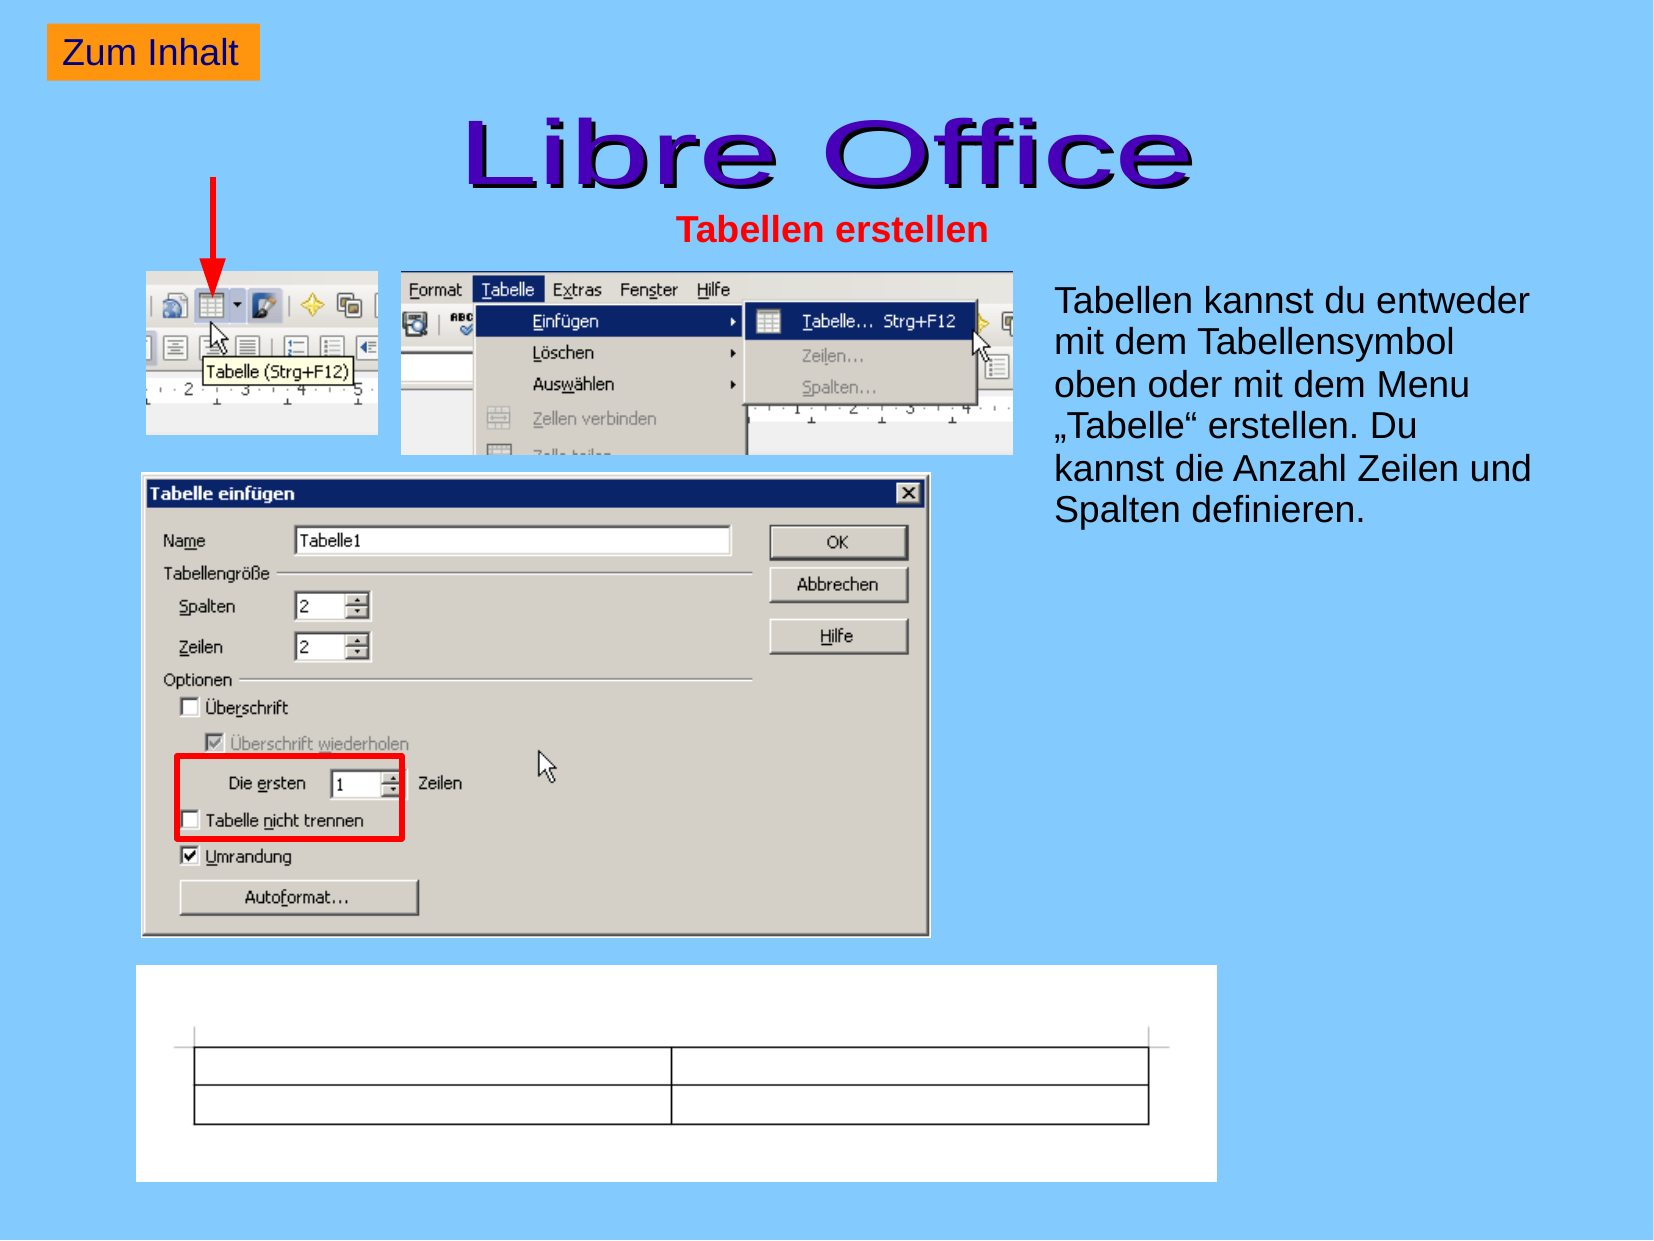

Zum Inhalt
# Libre Office
Tabellen erstellen
Tabellen kannst du entweder mit dem Tabellensymbol oben oder mit dem Menu „Tabelle“ erstellen. Du kannst die Anzahl Zeilen und Spalten definieren.